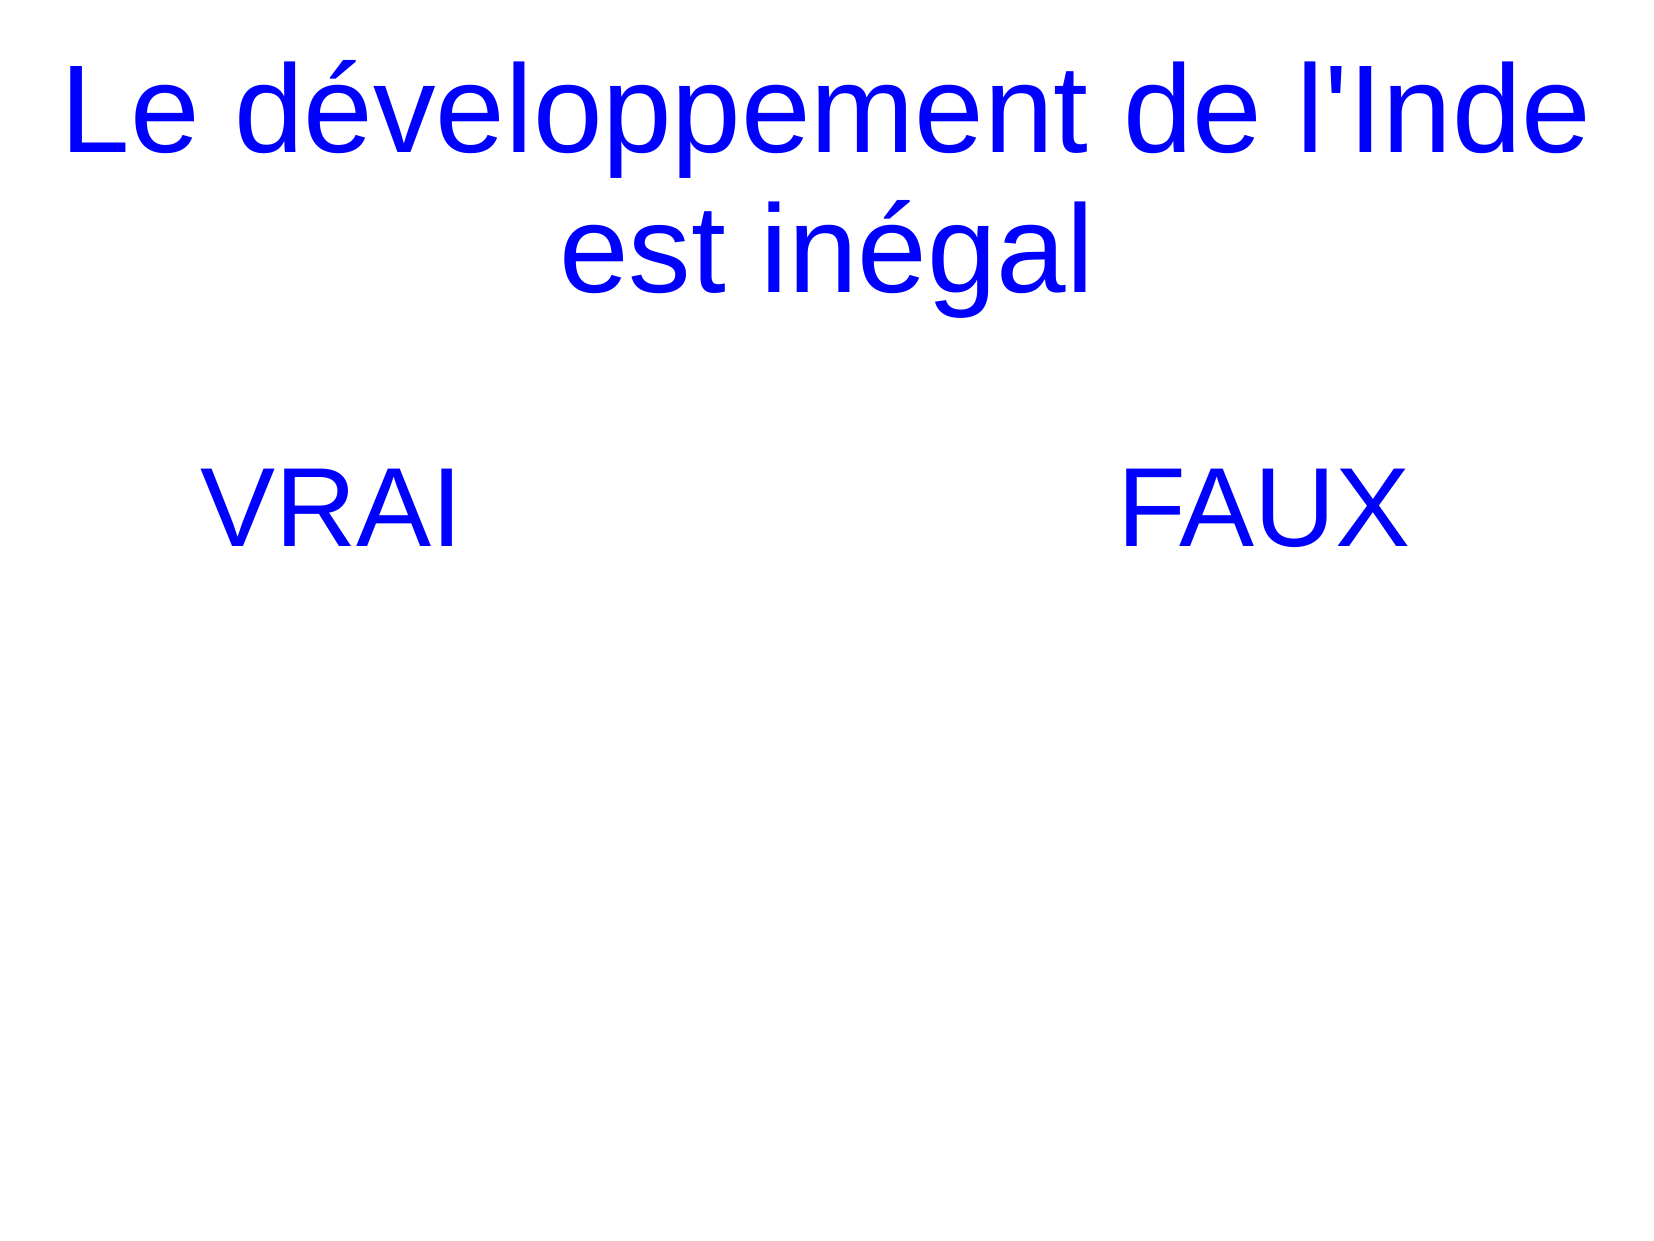

Le développement de l'Inde est inégal
 VRAI FAUX